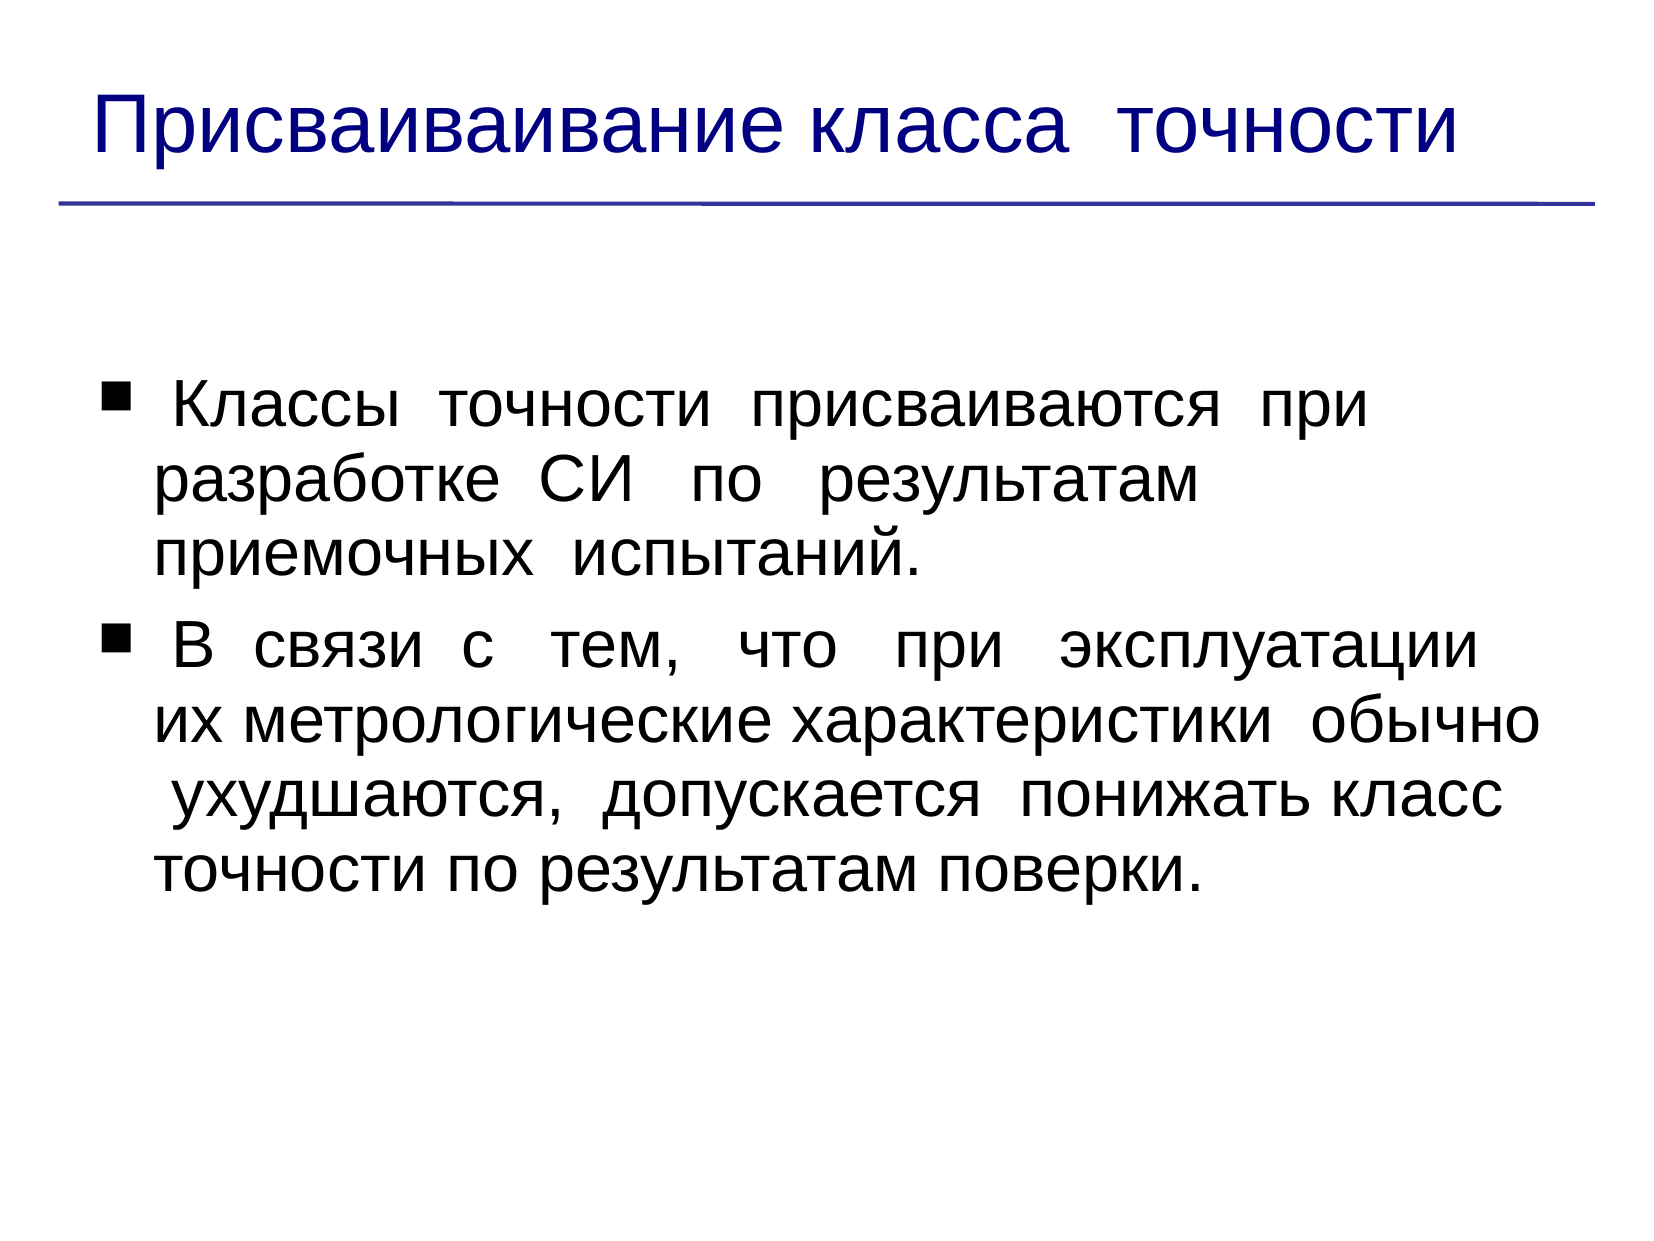

# Присваиваивание класса точности
 Классы точности присваиваются при разработке СИ по результатам приемочных испытаний.
 В связи с тем, что при эксплуатации их метрологические характеристики обычно ухудшаются, допускается понижать класс точности по результатам поверки.